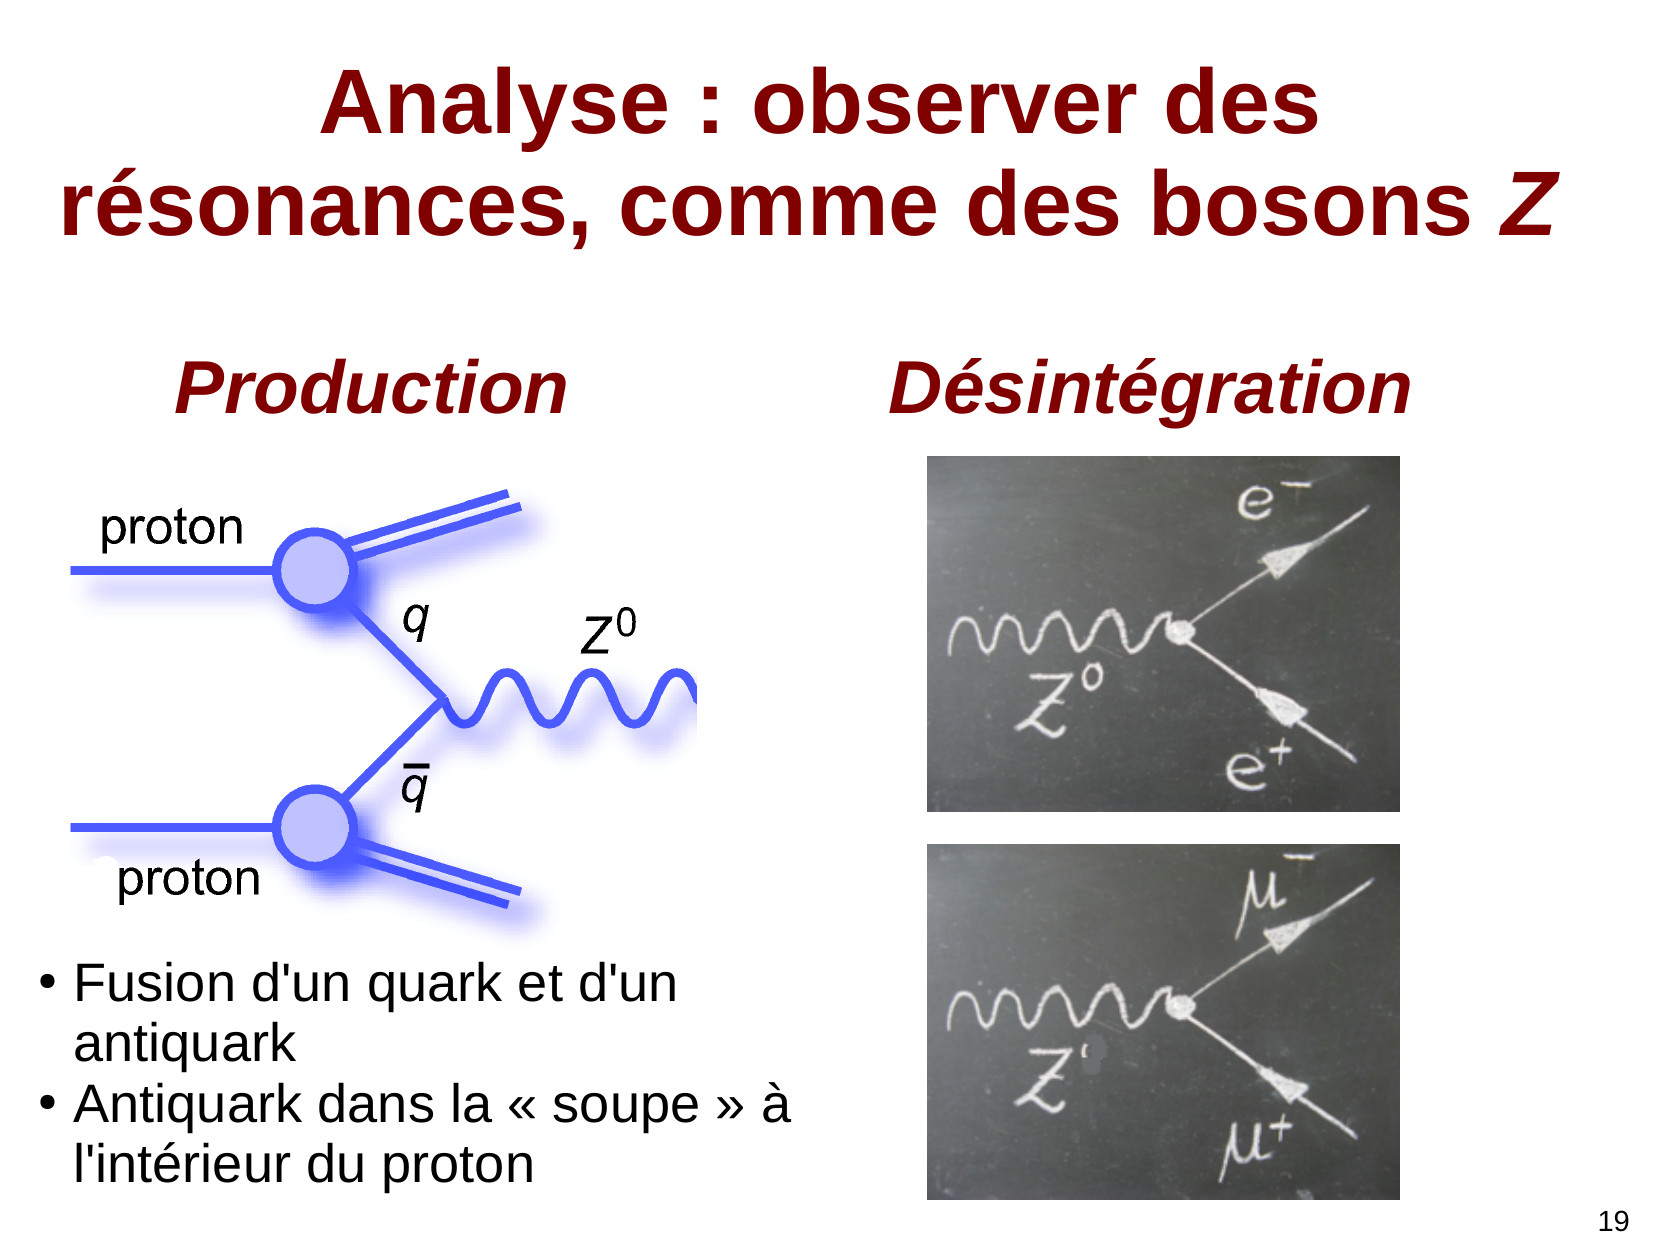

# Analyse : observer des résonances, comme des bosons Z
Production
Désintégration
Fusion d'un quark et d'un antiquark
Antiquark dans la « soupe » à l'intérieur du proton
19